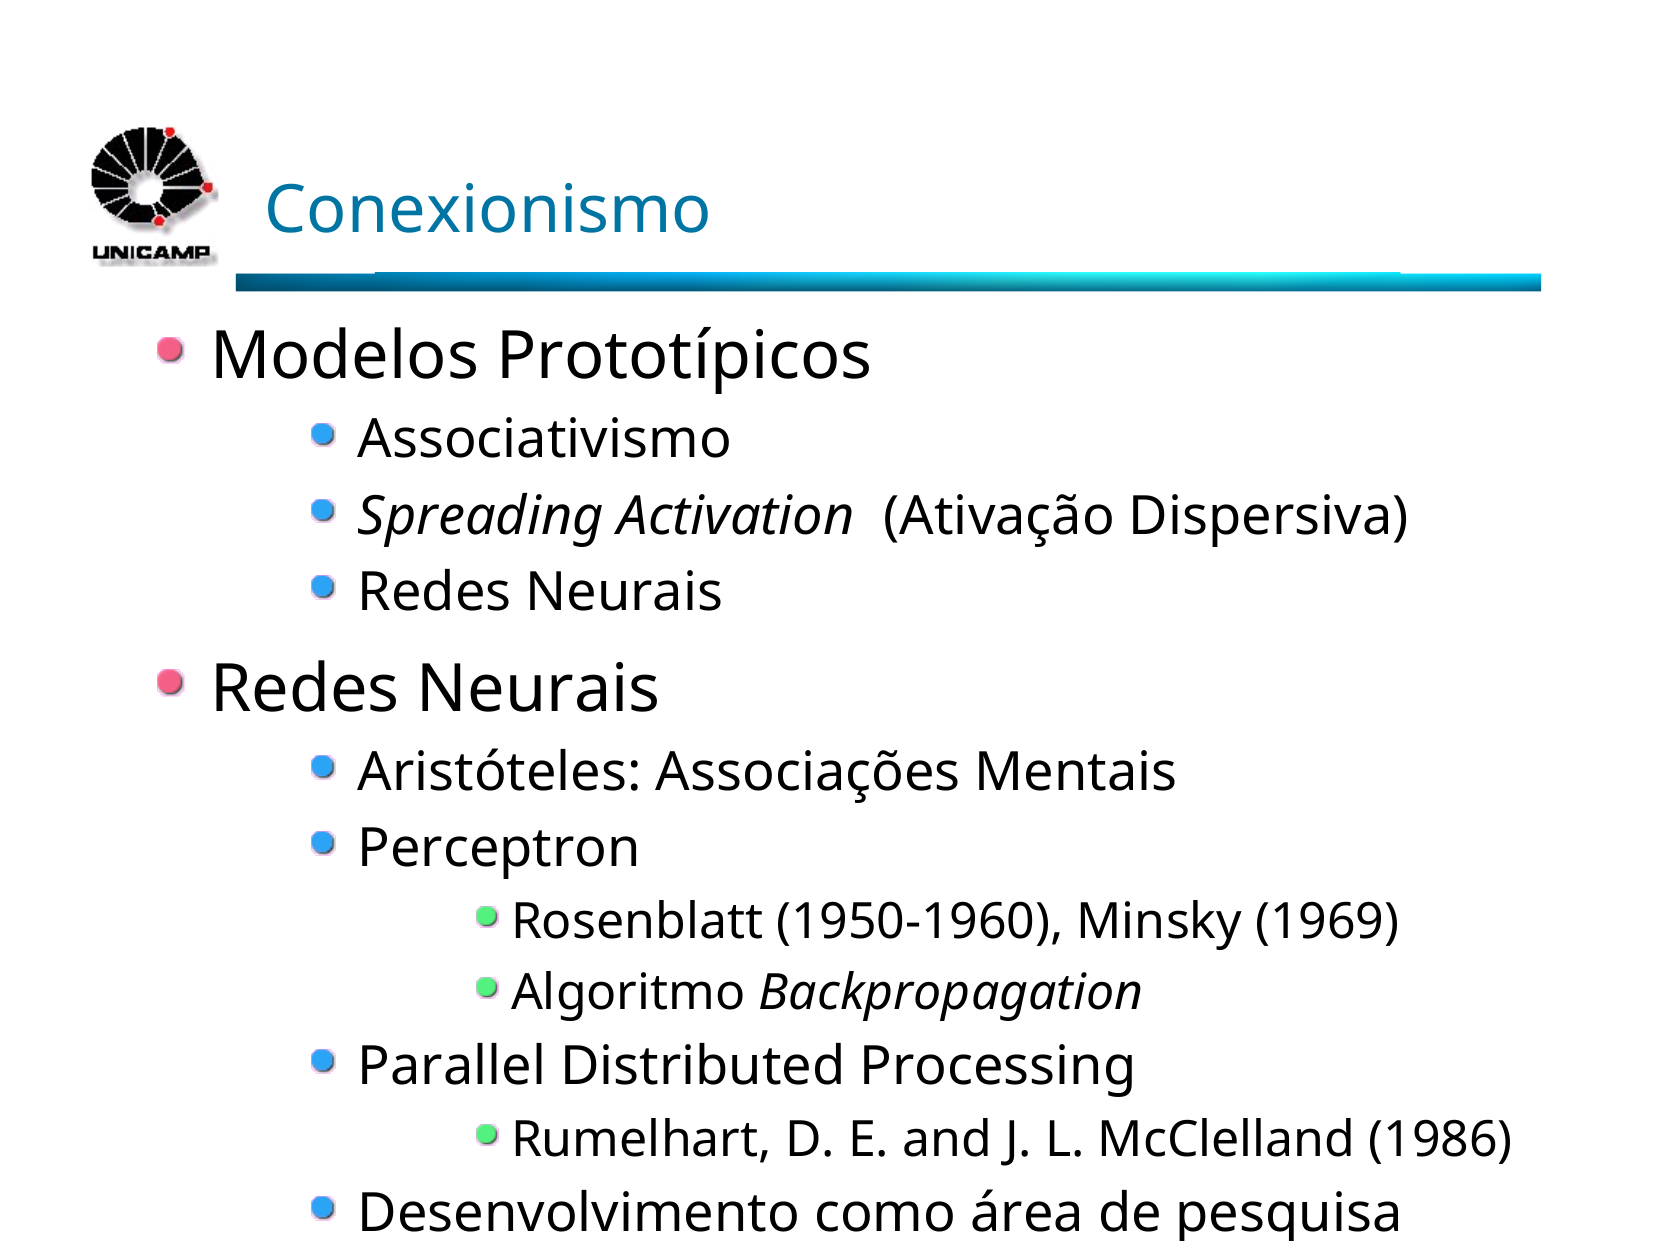

# Conexionismo
Modelos Prototípicos
Associativismo
Spreading Activation (Ativação Dispersiva)
Redes Neurais
Redes Neurais
Aristóteles: Associações Mentais
Perceptron
Rosenblatt (1950-1960), Minsky (1969)
Algoritmo Backpropagation
Parallel Distributed Processing
Rumelhart, D. E. and J. L. McClelland (1986)
Desenvolvimento como área de pesquisa